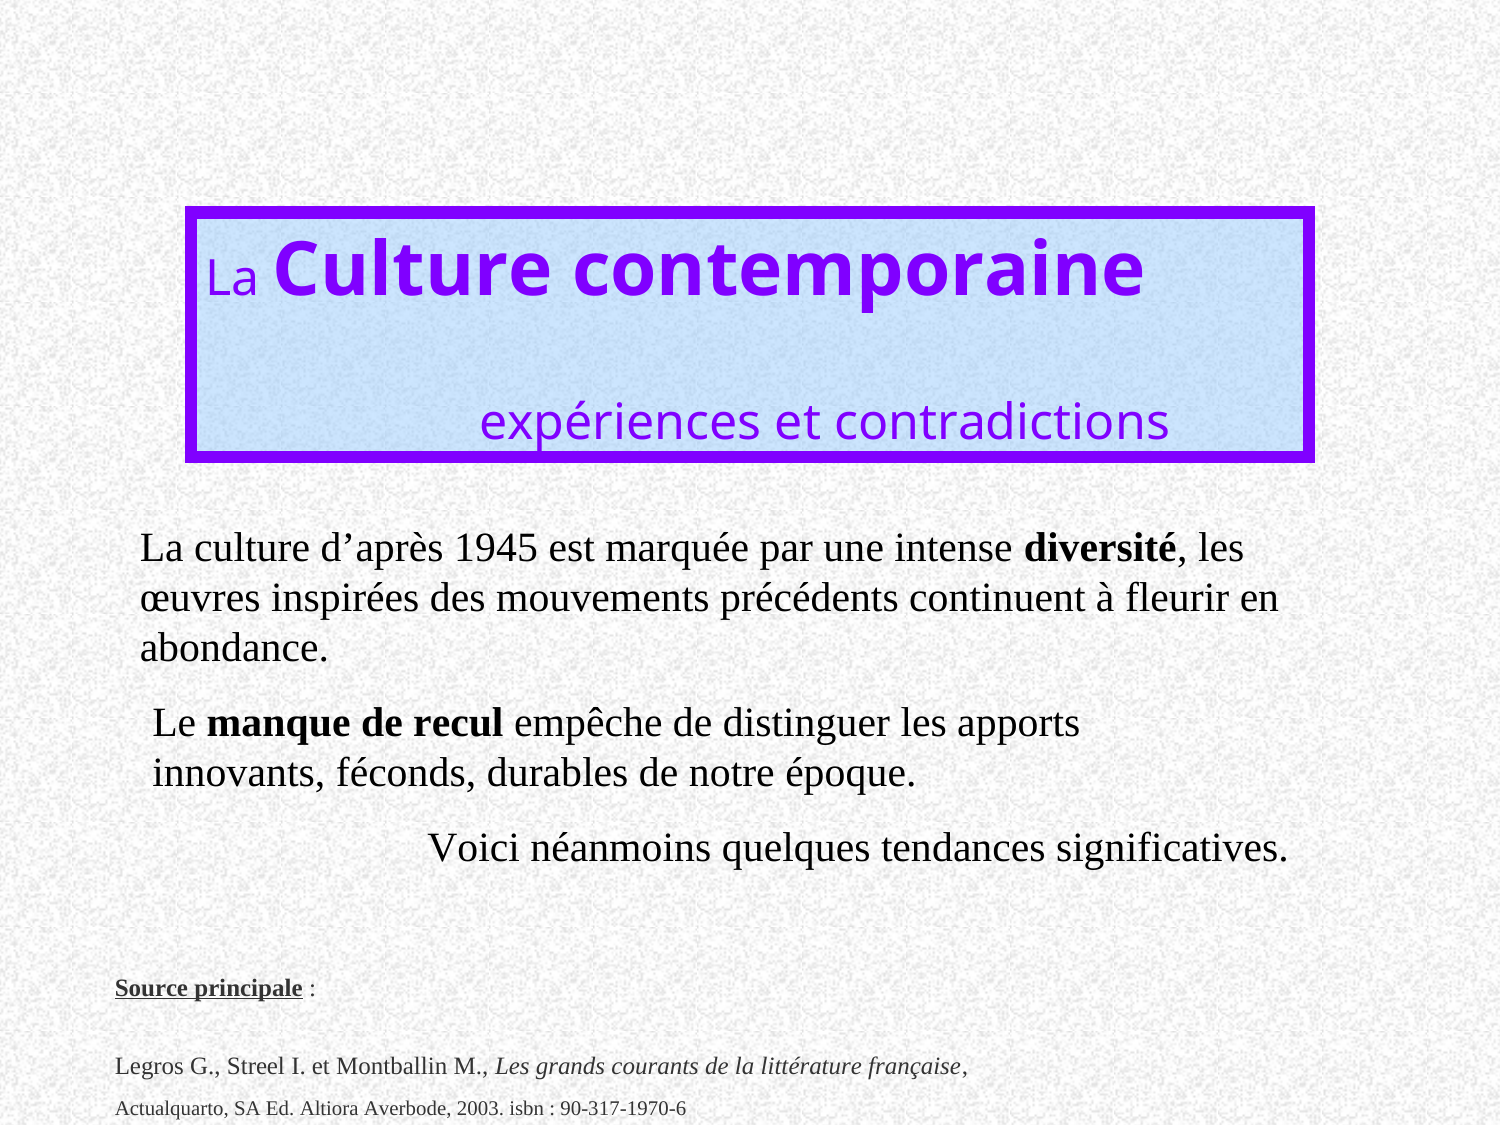

La Culture contemporaine
	expériences et contradictions
La culture d’après 1945 est marquée par une intense diversité, les œuvres inspirées des mouvements précédents continuent à fleurir en abondance.
Le manque de recul empêche de distinguer les apports innovants, féconds, durables de notre époque.
Voici néanmoins quelques tendances significatives.
Source principale :
Legros G., Streel I. et Montballin M., Les grands courants de la littérature française,
Actualquarto, SA Ed. Altiora Averbode, 2003. isbn : 90-317-1970-6